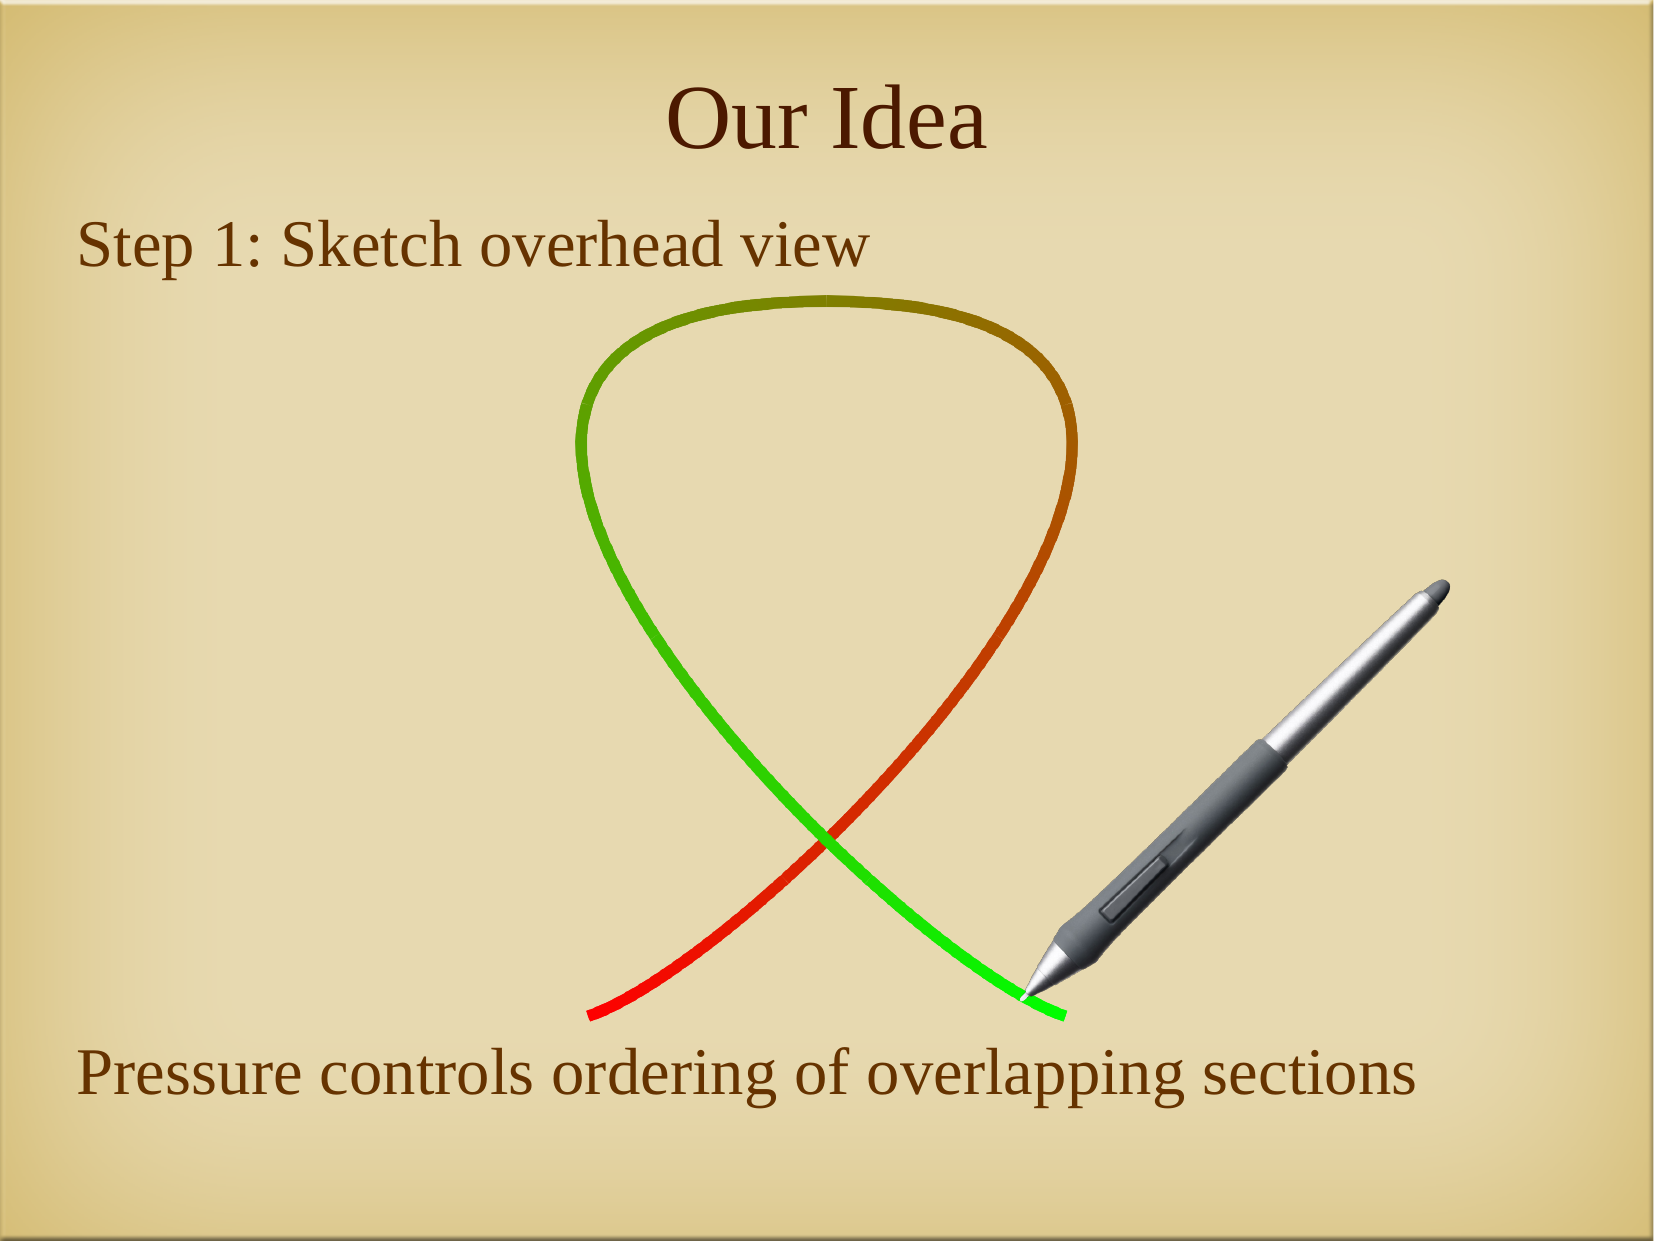

# Our Idea
Step 1: Sketch overhead view
Pressure controls ordering of overlapping sections